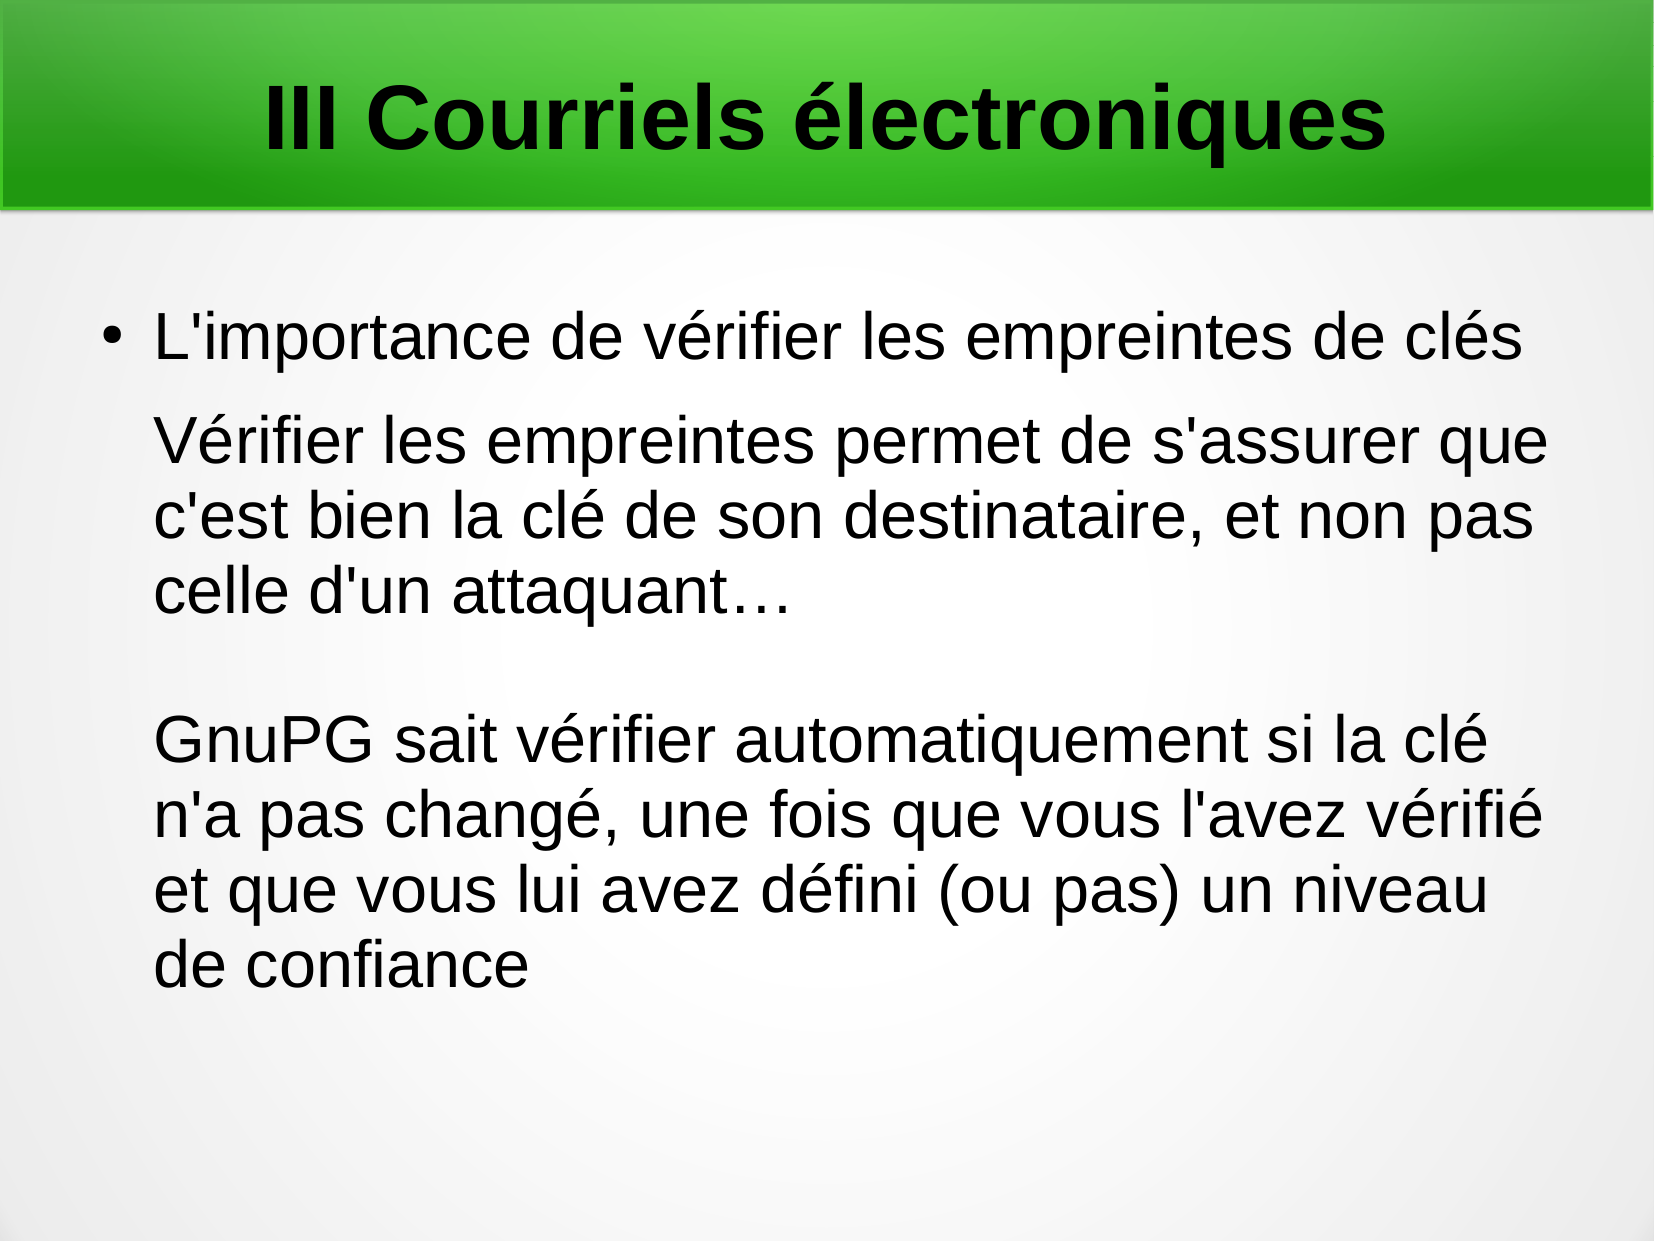

# III Courriels électroniques
L'importance de vérifier les empreintes de clés
Vérifier les empreintes permet de s'assurer que c'est bien la clé de son destinataire, et non pas celle d'un attaquant…
GnuPG sait vérifier automatiquement si la clé n'a pas changé, une fois que vous l'avez vérifié et que vous lui avez défini (ou pas) un niveau de confiance